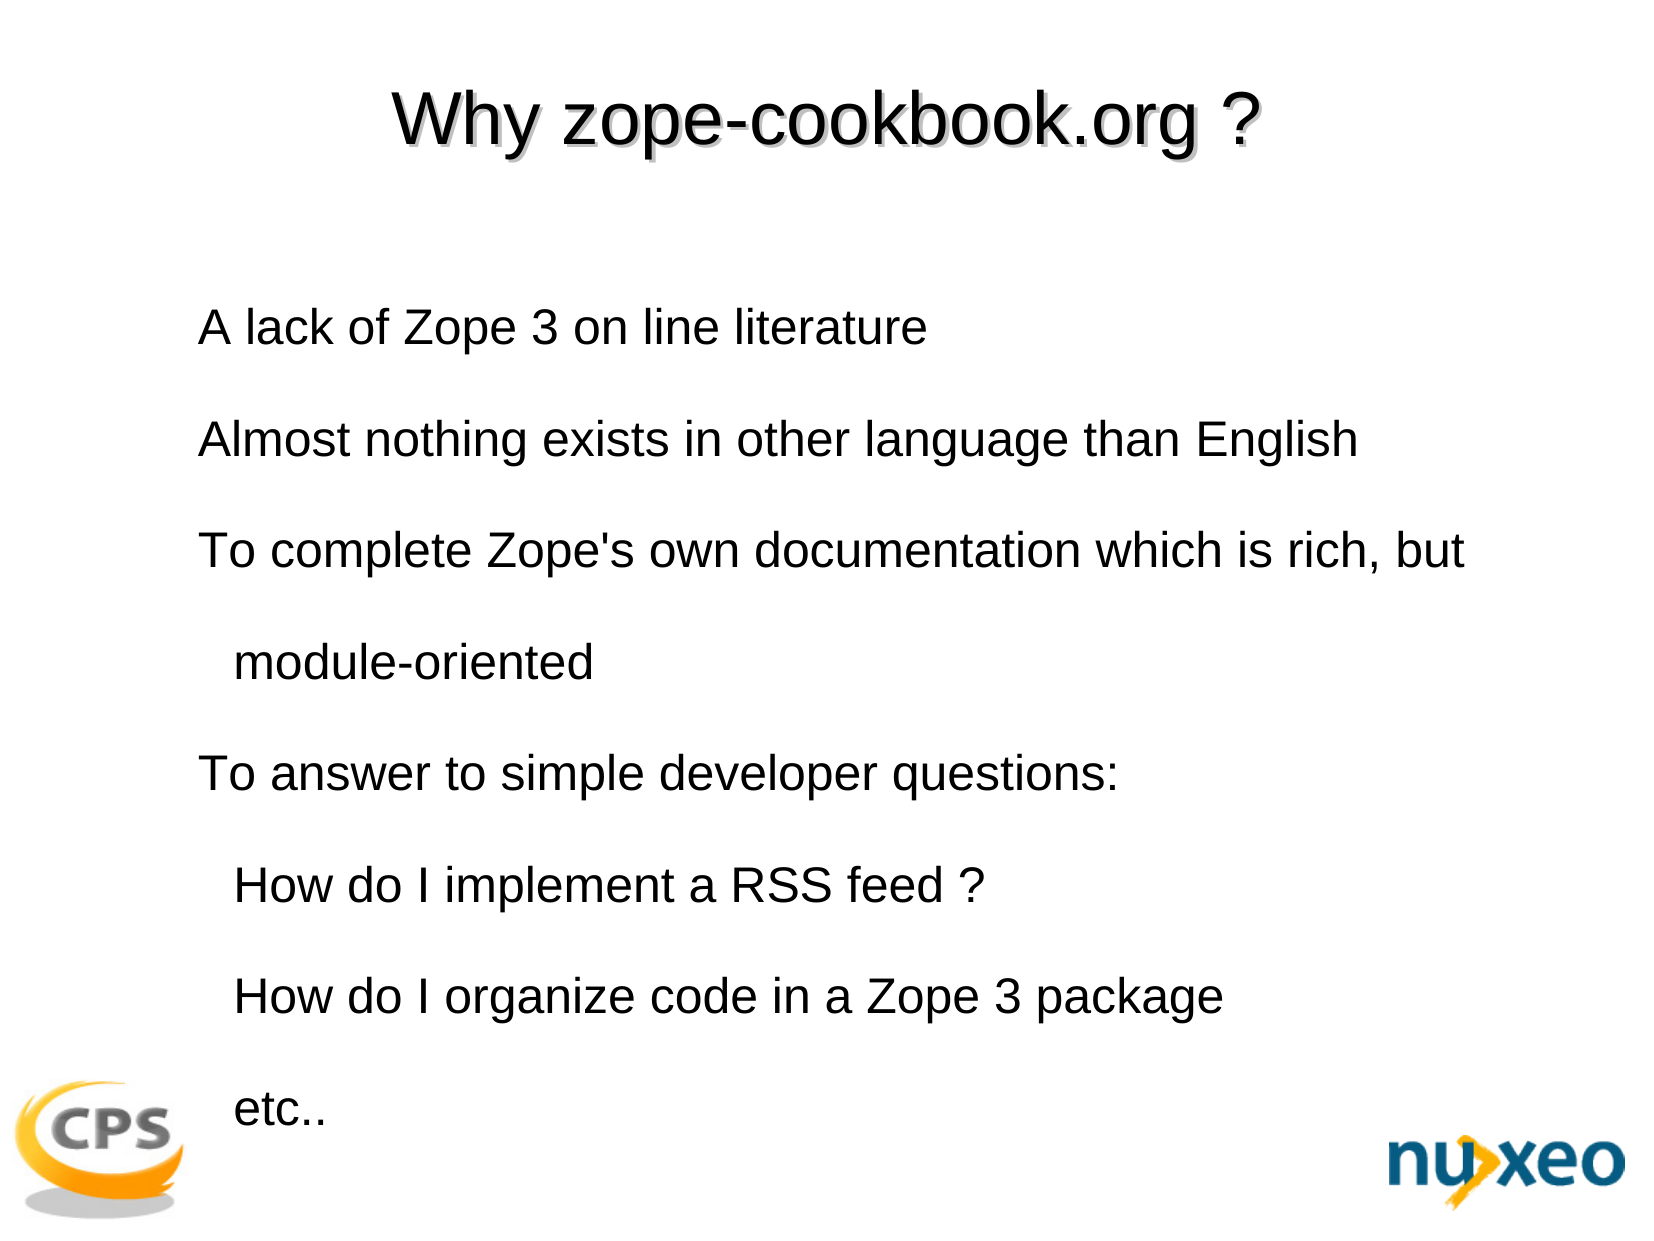

Why zope-cookbook.org ?
A lack of Zope 3 on line literature
Almost nothing exists in other language than English
To complete Zope's own documentation which is rich, but module-oriented
To answer to simple developer questions:
How do I implement a RSS feed ?
How do I organize code in a Zope 3 package
etc..